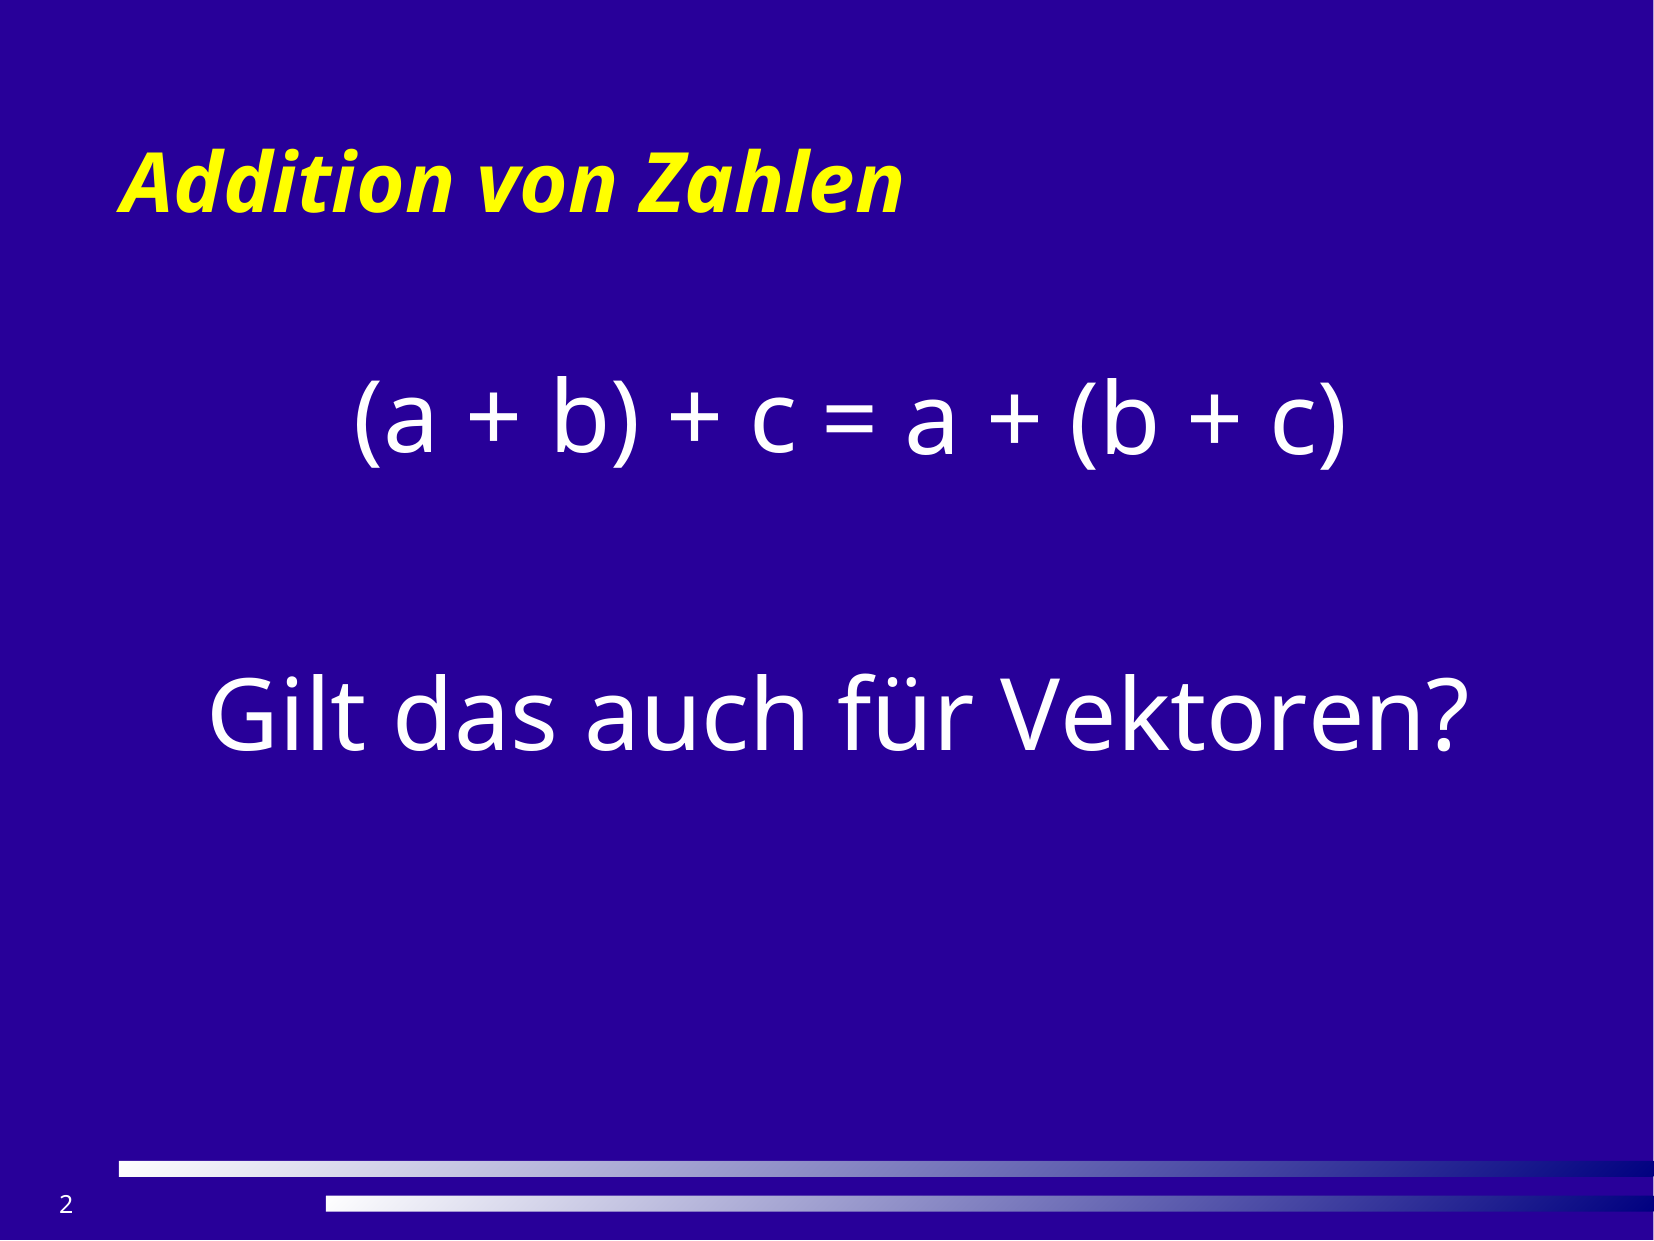

# Addition von Zahlen
(a + b) + c
= a + (b + c)
Gilt das auch für Vektoren?
2